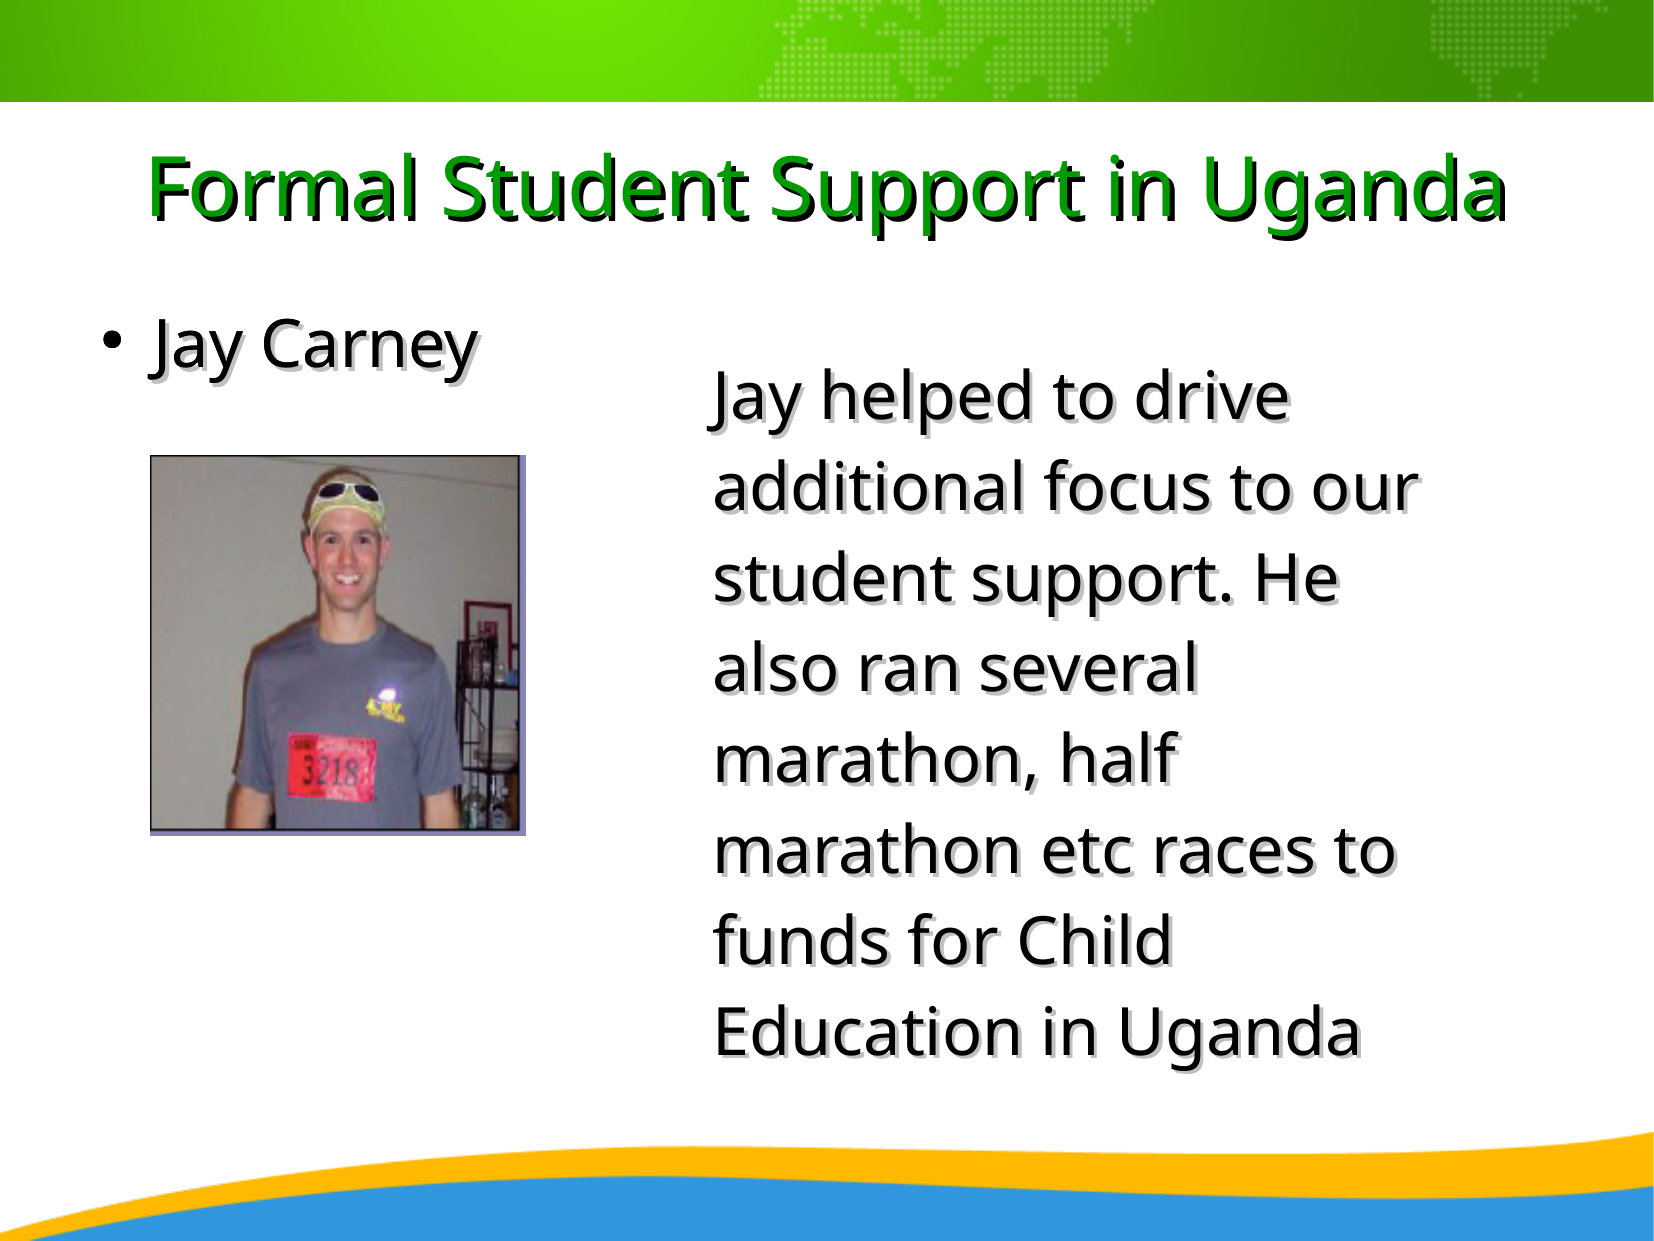

# Formal Student Support in Uganda
Jay Carney
Jay Carney
Jay helped to drive additional focus to our student support. He also ran several marathon, half marathon etc races to funds for Child Education in Uganda